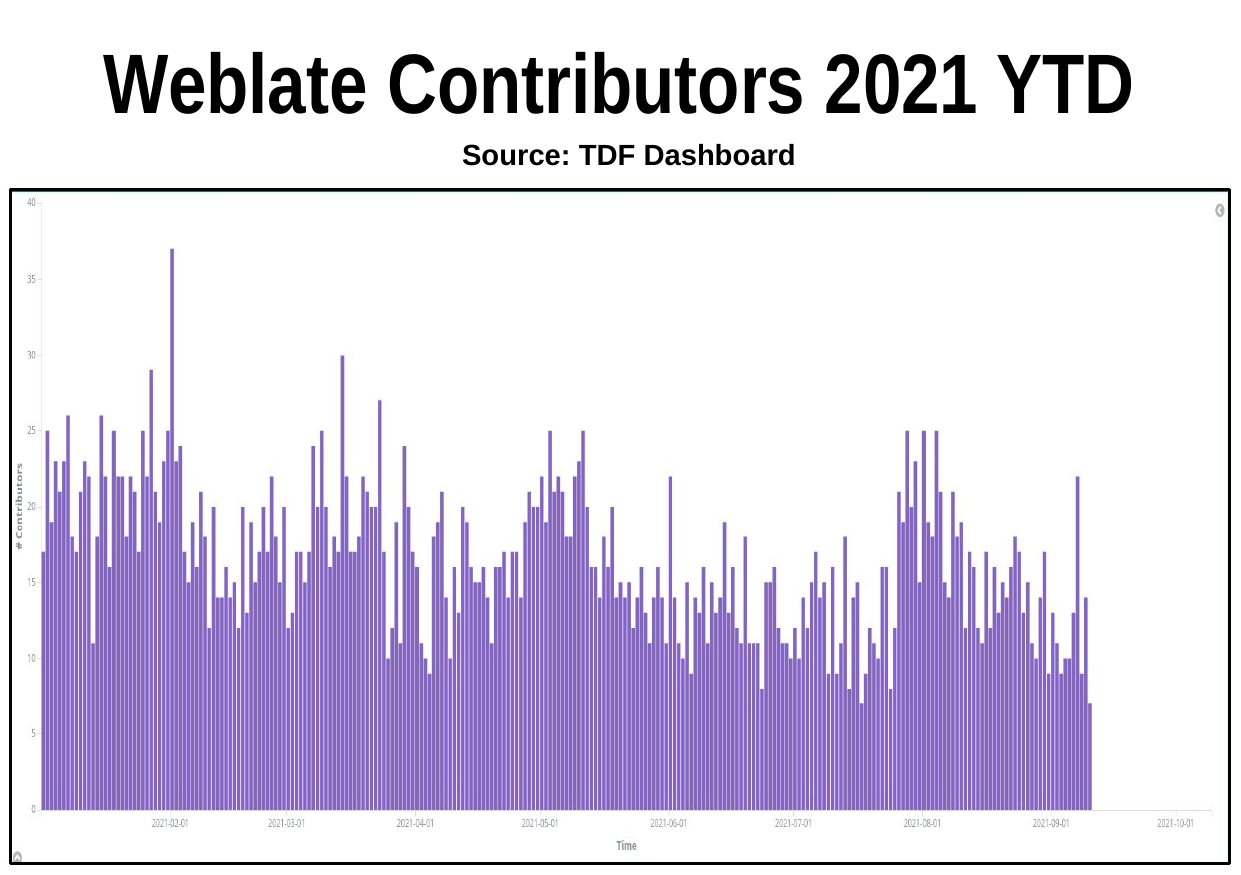

# Weblate Contributors 2021 YTD
Source: TDF Dashboard